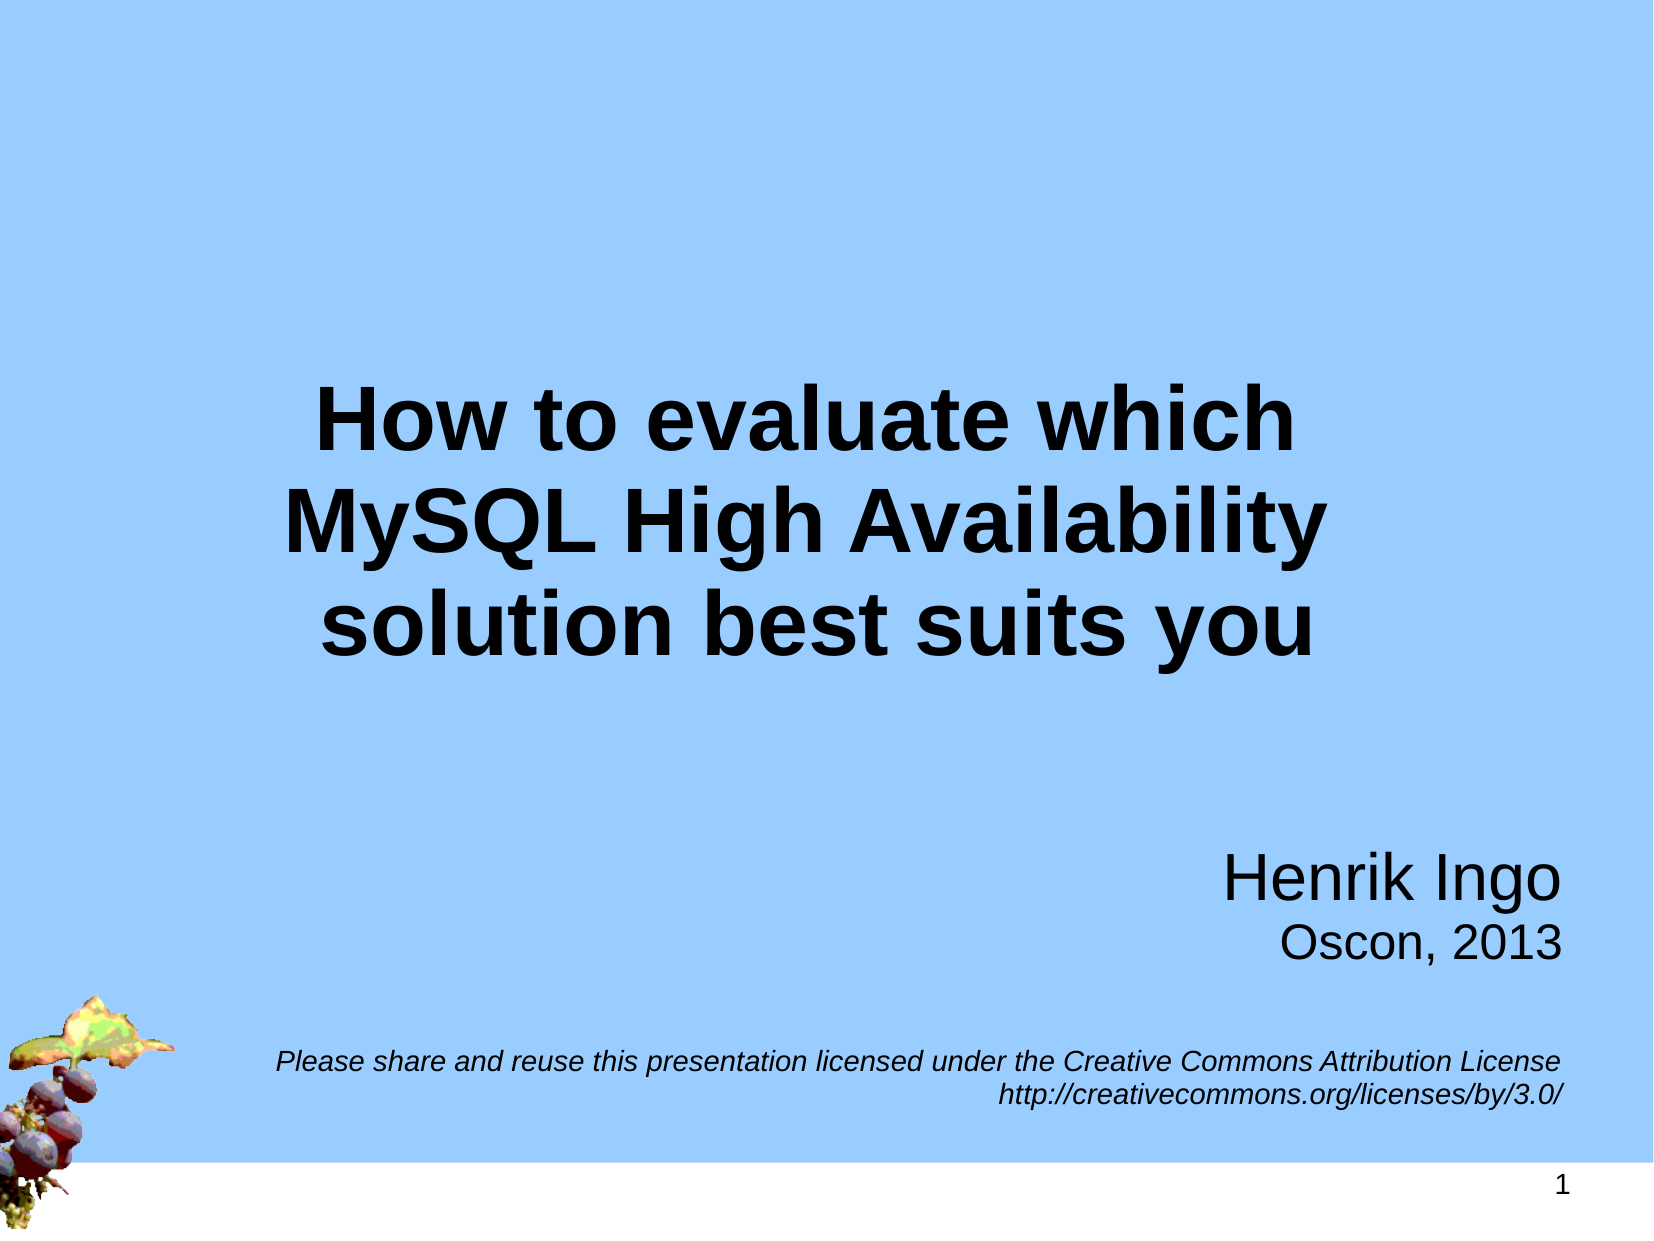

# How to evaluate which MySQL High Availability solution best suits you
Henrik Ingo
Oscon, 2013
Please share and reuse this presentation licensed under the Creative Commons Attribution License
http://creativecommons.org/licenses/by/3.0/
1